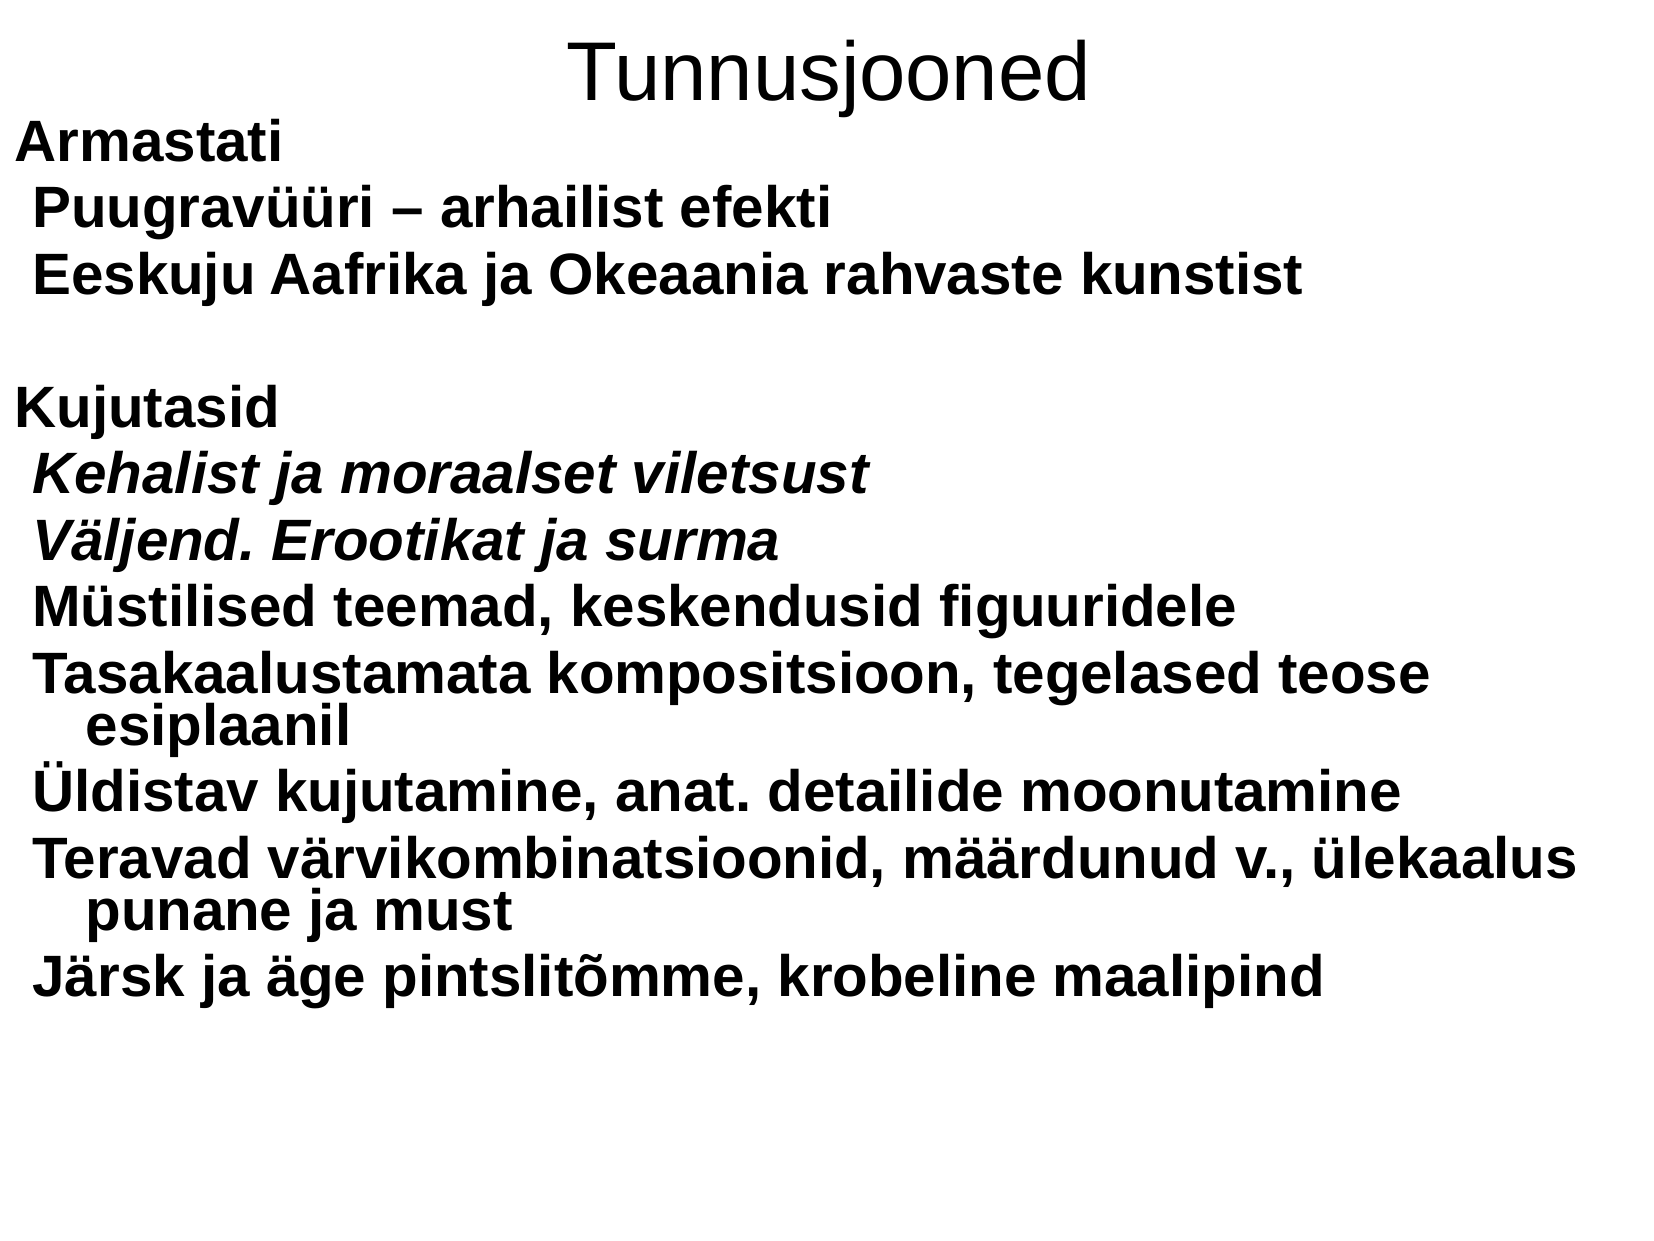

# Tunnusjooned
Armastati
Puugravüüri – arhailist efekti
Eeskuju Aafrika ja Okeaania rahvaste kunstist
Kujutasid
Kehalist ja moraalset viletsust
Väljend. Erootikat ja surma
Müstilised teemad, keskendusid figuuridele
Tasakaalustamata kompositsioon, tegelased teose esiplaanil
Üldistav kujutamine, anat. detailide moonutamine
Teravad värvikombinatsioonid, määrdunud v., ülekaalus punane ja must
Järsk ja äge pintslitõmme, krobeline maalipind